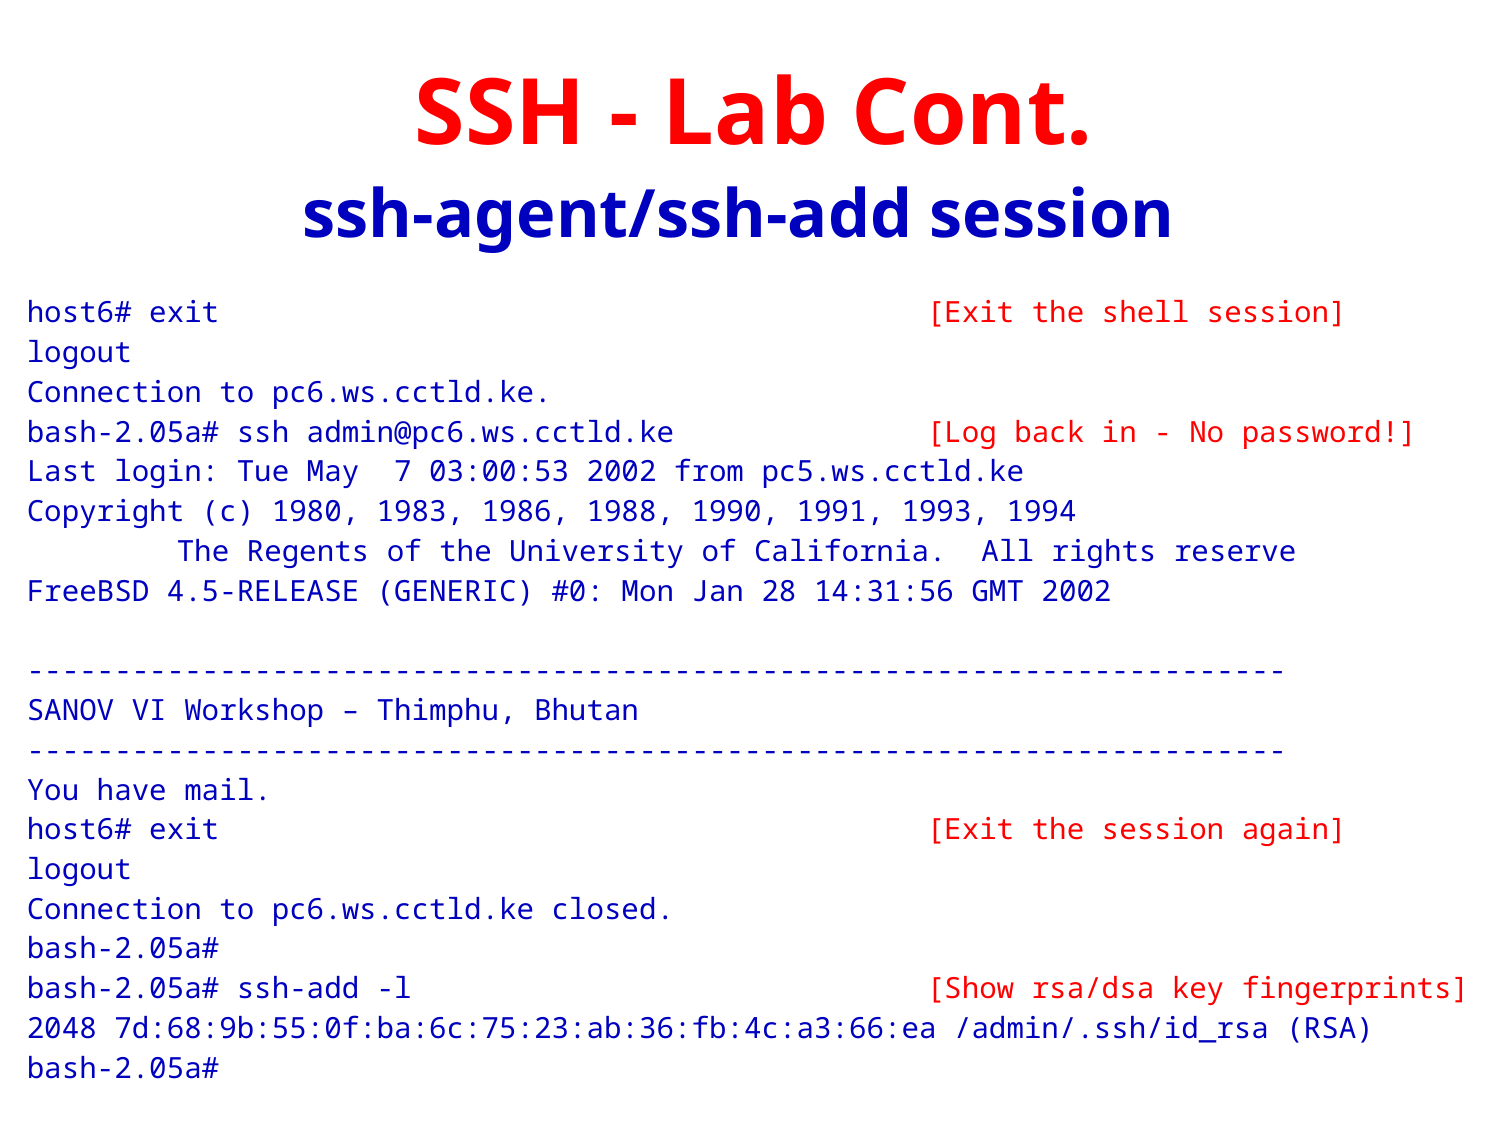

SSH - Lab Cont.
# ssh-agent/ssh-add session
host6# exit					[Exit the shell session]
logout
Connection to pc6.ws.cctld.ke.
bash-2.05a# ssh admin@pc6.ws.cctld.ke		[Log back in - No password!]
Last login: Tue May 7 03:00:53 2002 from pc5.ws.cctld.ke
Copyright (c) 1980, 1983, 1986, 1988, 1990, 1991, 1993, 1994
	The Regents of the University of California. All rights reserve
FreeBSD 4.5-RELEASE (GENERIC) #0: Mon Jan 28 14:31:56 GMT 2002
------------------------------------------------------------------------
SANOV VI Workshop – Thimphu, Bhutan
------------------------------------------------------------------------
You have mail.
host6# exit					[Exit the session again]
logout
Connection to pc6.ws.cctld.ke closed.
bash-2.05a#
bash-2.05a# ssh-add -l				[Show rsa/dsa key fingerprints]
2048 7d:68:9b:55:0f:ba:6c:75:23:ab:36:fb:4c:a3:66:ea /admin/.ssh/id_rsa (RSA)
bash-2.05a#